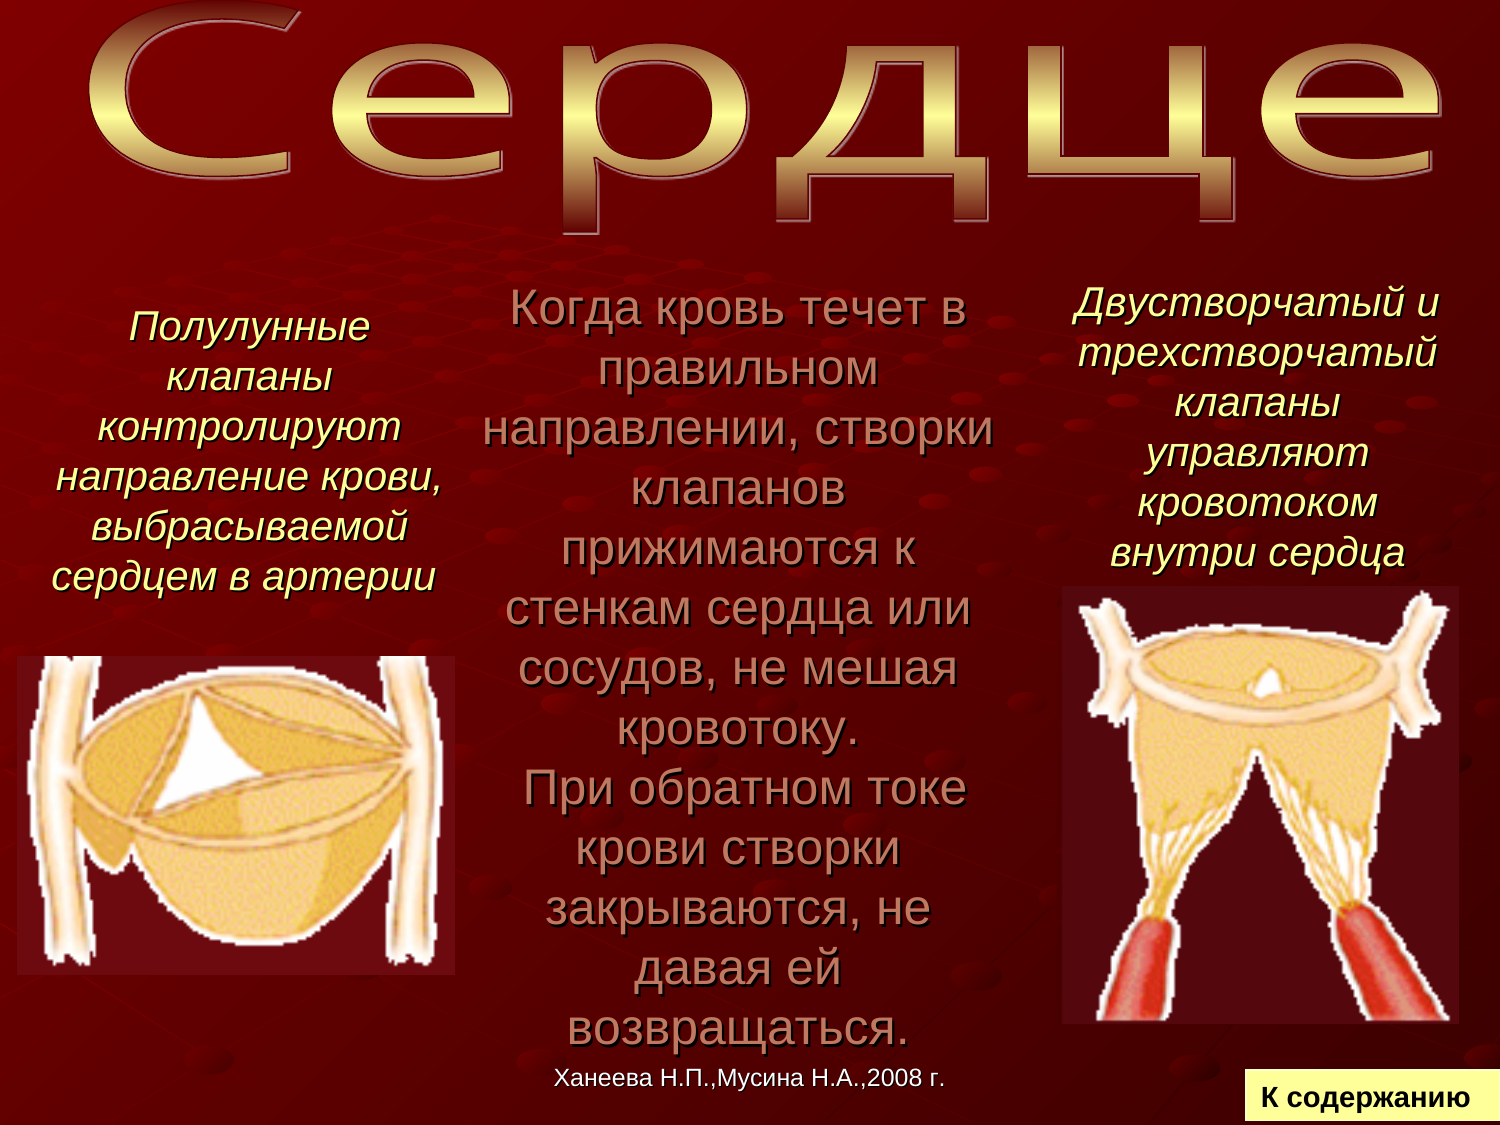

Сердце
Когда кровь течет в правильном направлении, створки клапанов прижимаются к стенкам сердца или сосудов, не мешая кровотоку.
 При обратном токе крови створки закрываются, не давая ей возвращаться.
Двустворчатый и трехстворчатый клапаны управляют кровотоком внутри сердца
Полулунные клапаны контролируют направление крови, выбрасываемой сердцем в артерии
Ханеева Н.П.,Мусина Н.А.,2008 г.
К содержанию